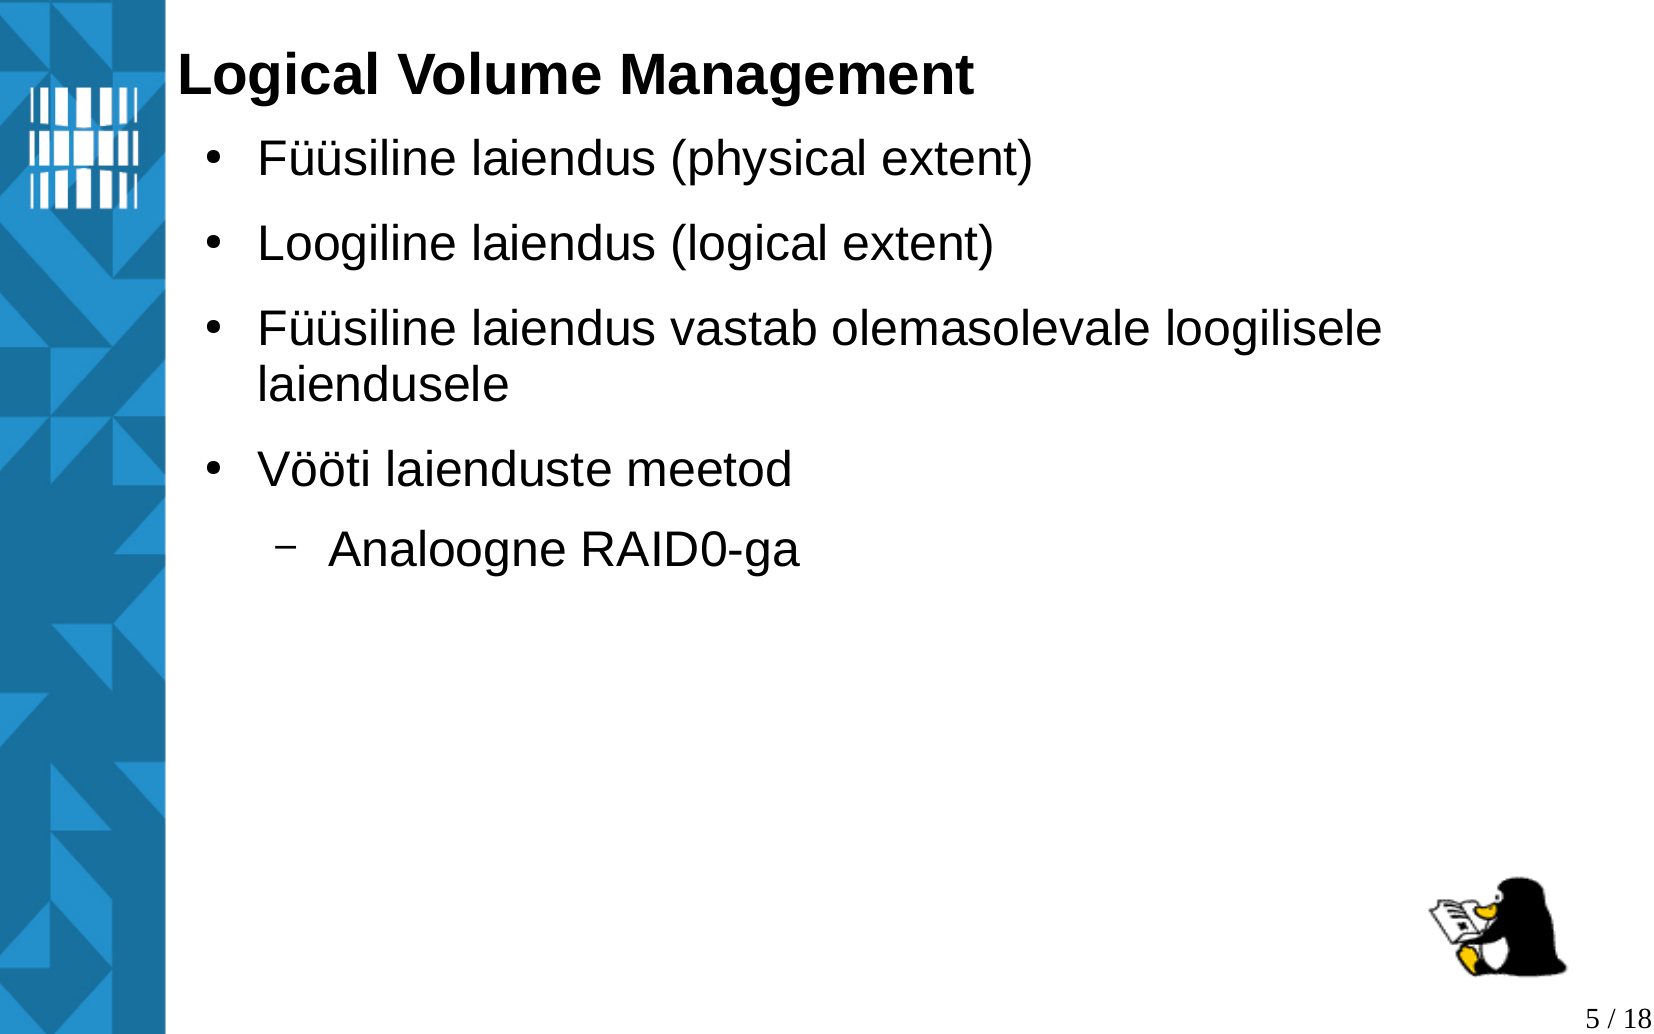

# Logical Volume Management
Füüsiline laiendus (physical extent)
Loogiline laiendus (logical extent)
Füüsiline laiendus vastab olemasolevale loogilisele laiendusele
Vööti laienduste meetod
Analoogne RAID0-ga